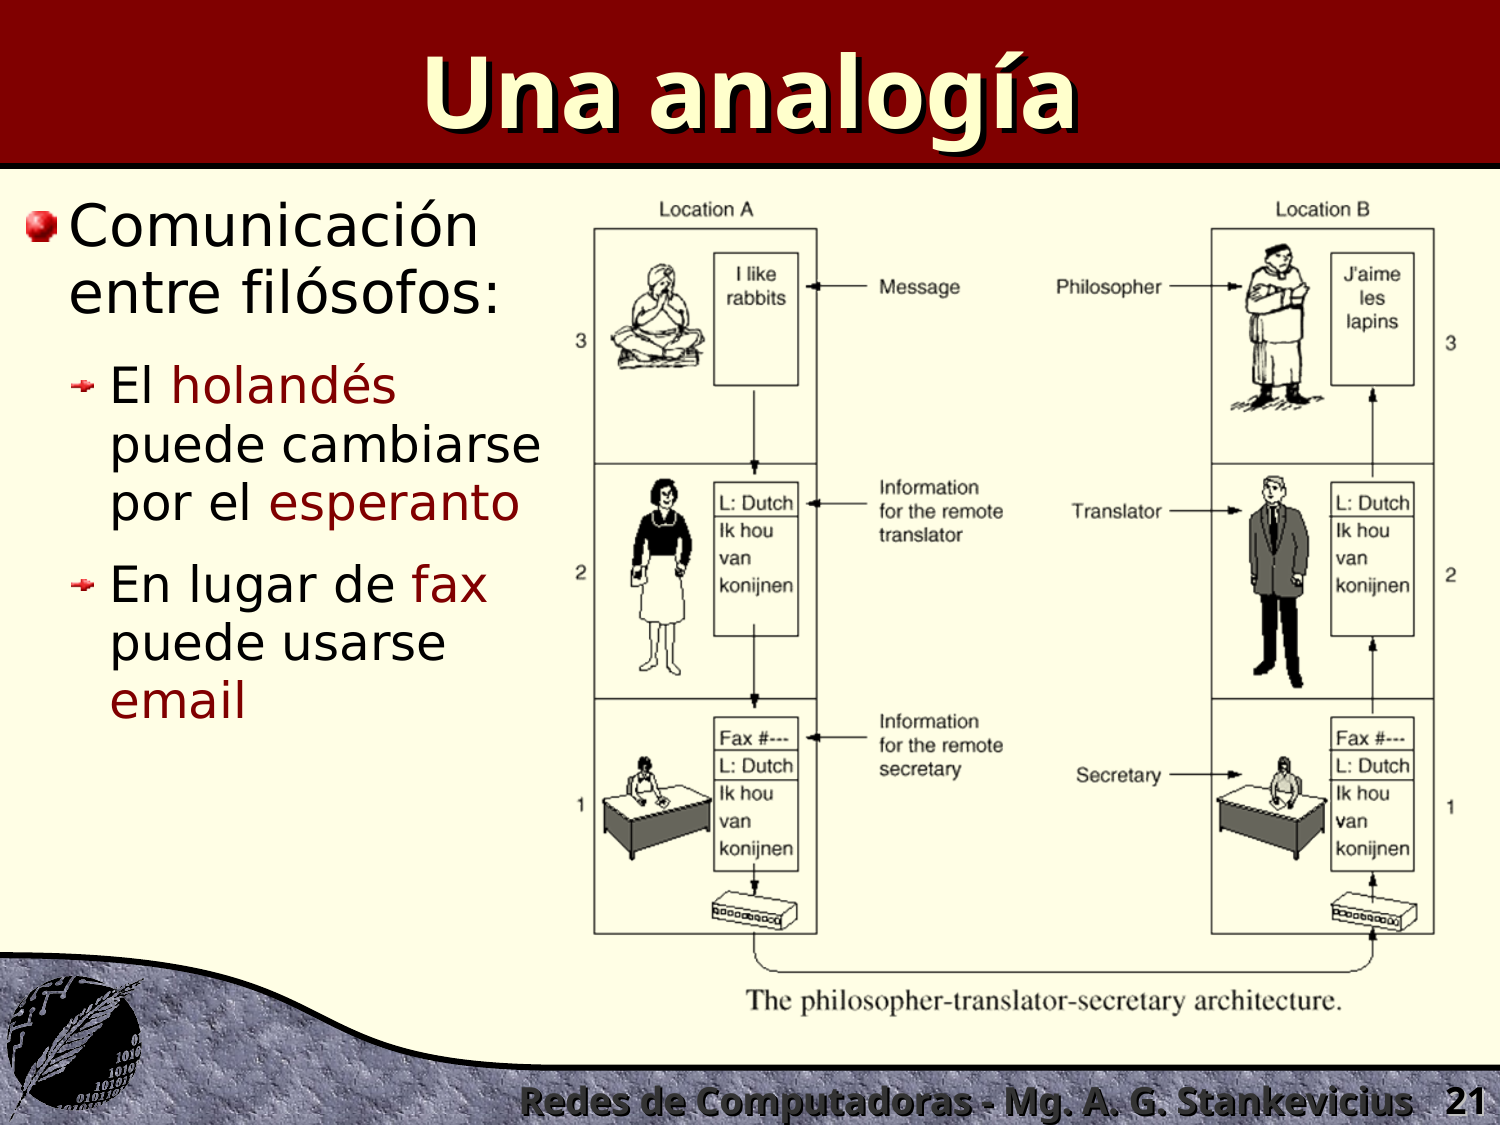

# Una analogía
Comunicación
entre filósofos:
El holandés
puede cambiarse
por el esperanto
En lugar de fax
puede usarse
email
21